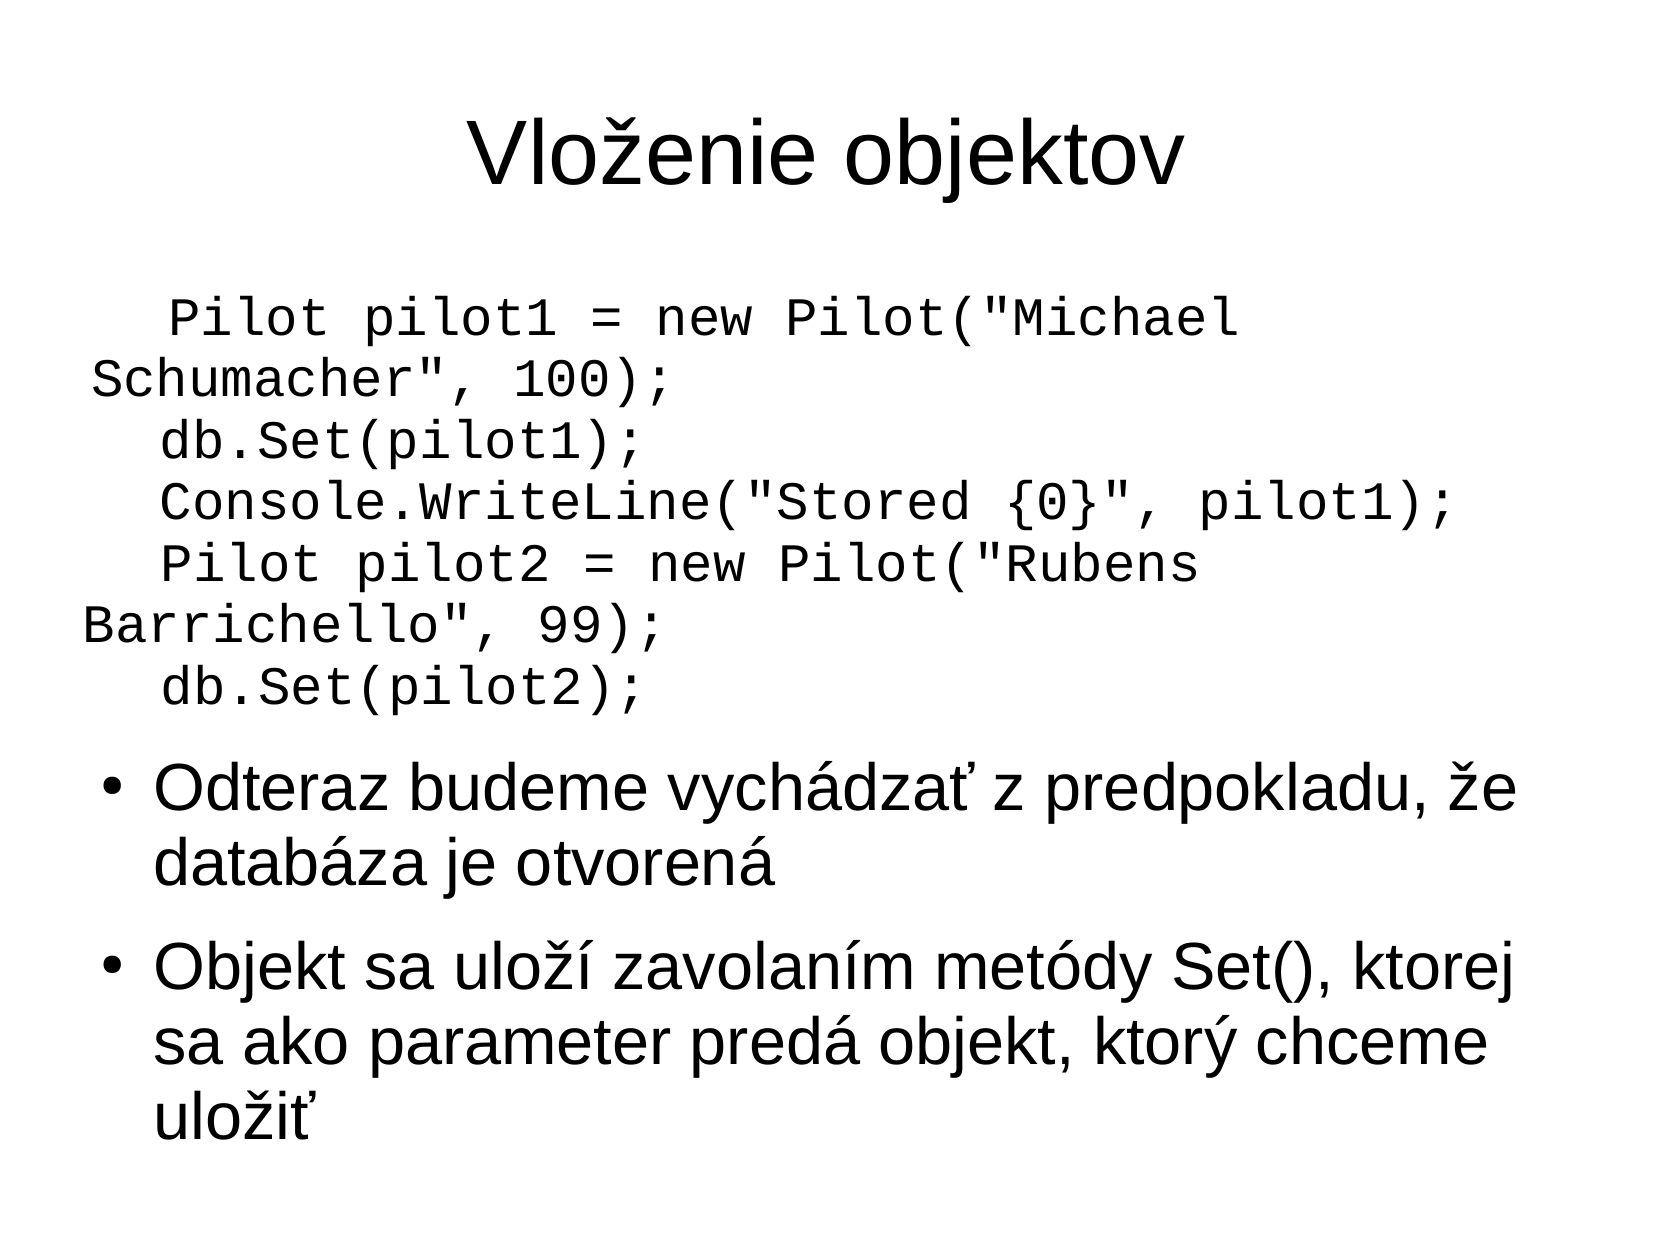

# Vloženie objektov
Pilot pilot1 = new Pilot("Michael Schumacher", 100);
db.Set(pilot1);
Console.WriteLine("Stored {0}", pilot1);
Pilot pilot2 = new Pilot("Rubens Barrichello", 99);
db.Set(pilot2);
Odteraz budeme vychádzať z predpokladu, že databáza je otvorená
Objekt sa uloží zavolaním metódy Set(), ktorej sa ako parameter predá objekt, ktorý chceme uložiť